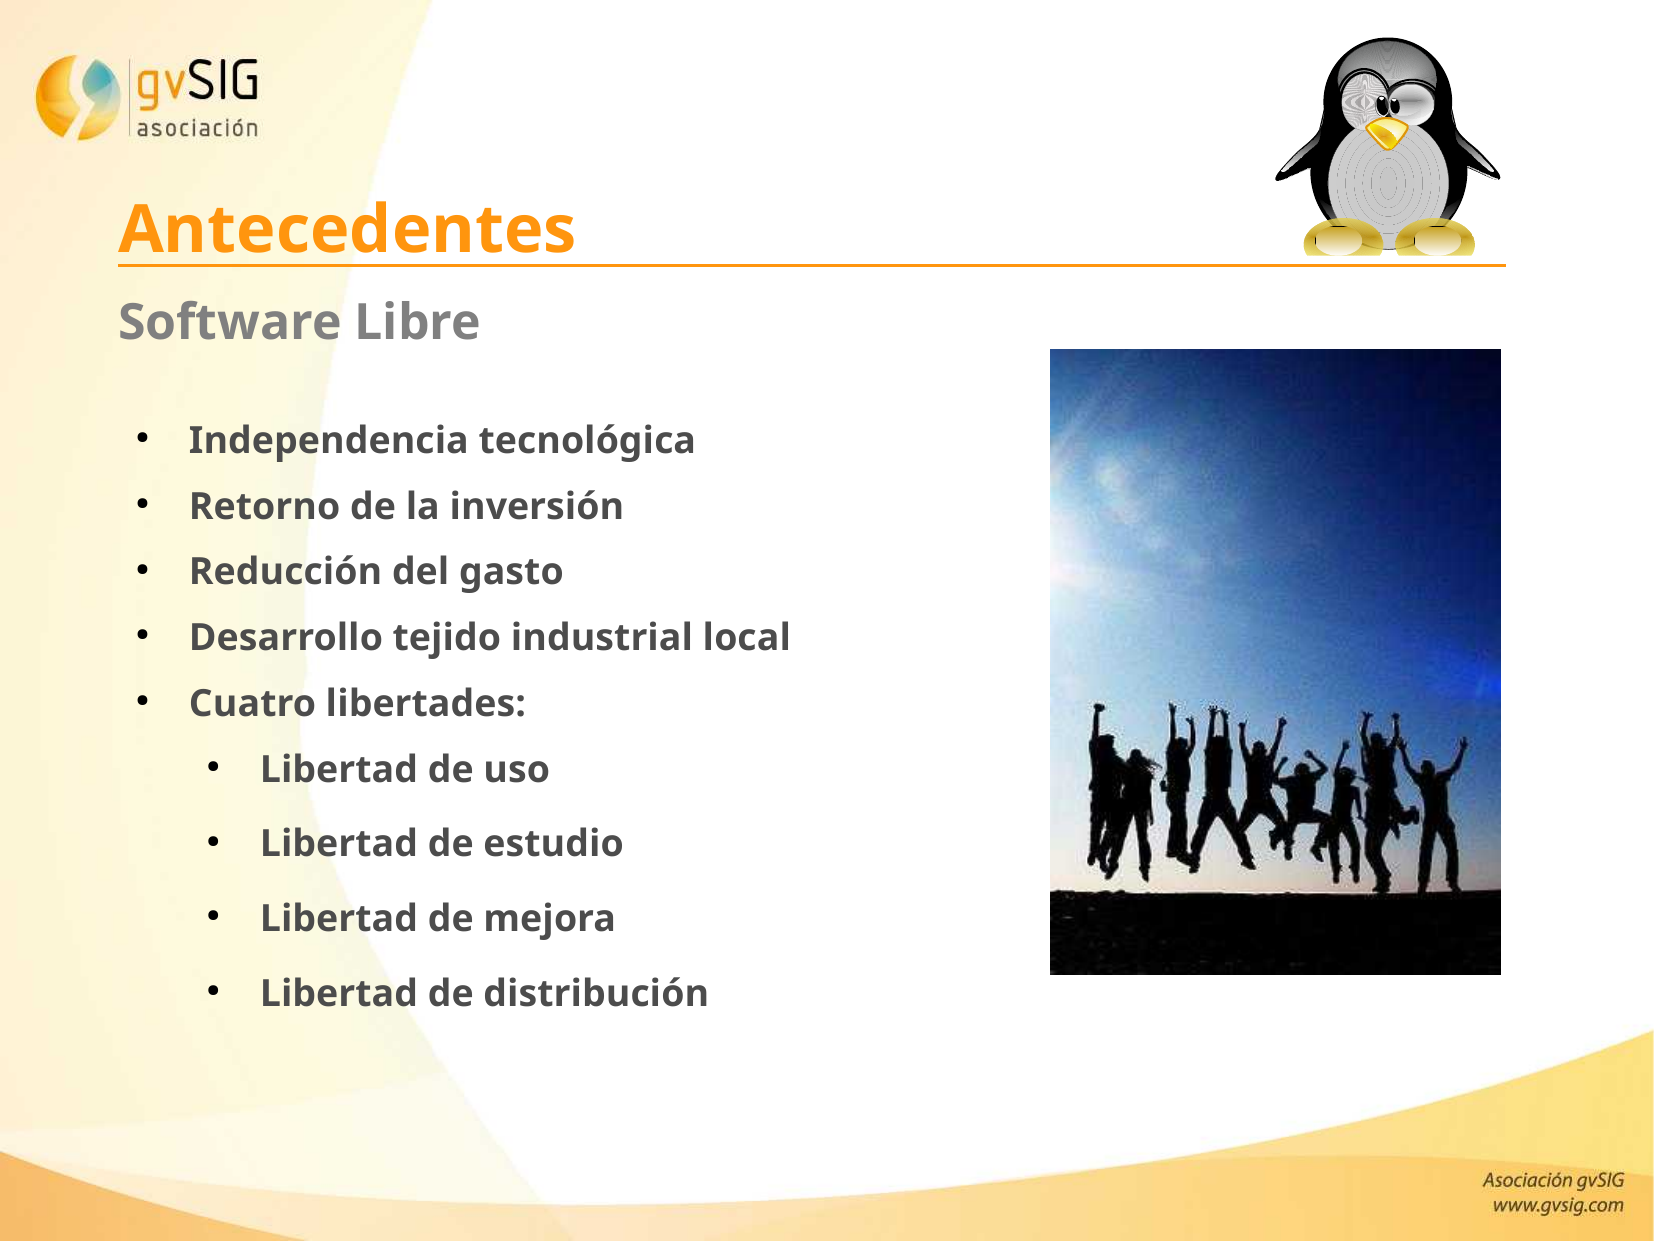

# Antecedentes
Software Libre
Independencia tecnológica
Retorno de la inversión
Reducción del gasto
Desarrollo tejido industrial local
Cuatro libertades:
Libertad de uso
Libertad de estudio
Libertad de mejora
Libertad de distribución